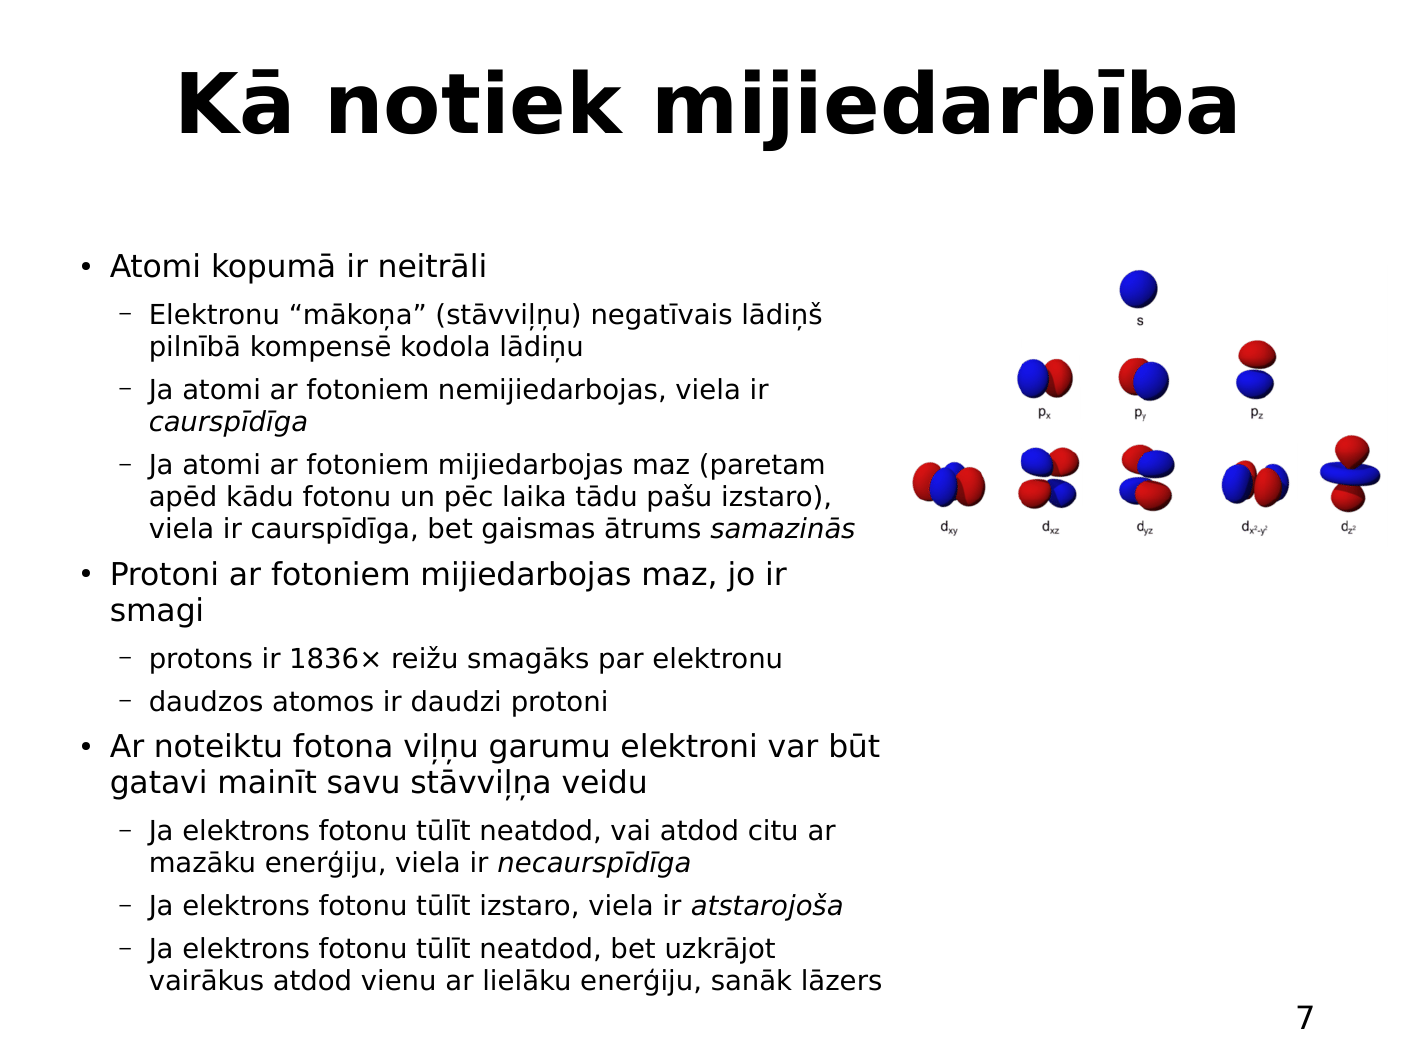

# Kā notiek mijiedarbība
Atomi kopumā ir neitrāli
Elektronu “mākoņa” (stāvviļņu) negatīvais lādiņš pilnībā kompensē kodola lādiņu
Ja atomi ar fotoniem nemijiedarbojas, viela ir caurspīdīga
Ja atomi ar fotoniem mijiedarbojas maz (paretam apēd kādu fotonu un pēc laika tādu pašu izstaro), viela ir caurspīdīga, bet gaismas ātrums samazinās
Protoni ar fotoniem mijiedarbojas maz, jo ir smagi
protons ir 1836× reižu smagāks par elektronu
daudzos atomos ir daudzi protoni
Ar noteiktu fotona viļņu garumu elektroni var būt gatavi mainīt savu stāvviļņa veidu
Ja elektrons fotonu tūlīt neatdod, vai atdod citu ar mazāku enerģiju, viela ir necaurspīdīga
Ja elektrons fotonu tūlīt izstaro, viela ir atstarojoša
Ja elektrons fotonu tūlīt neatdod, bet uzkrājot vairākus atdod vienu ar lielāku enerģiju, sanāk lāzers